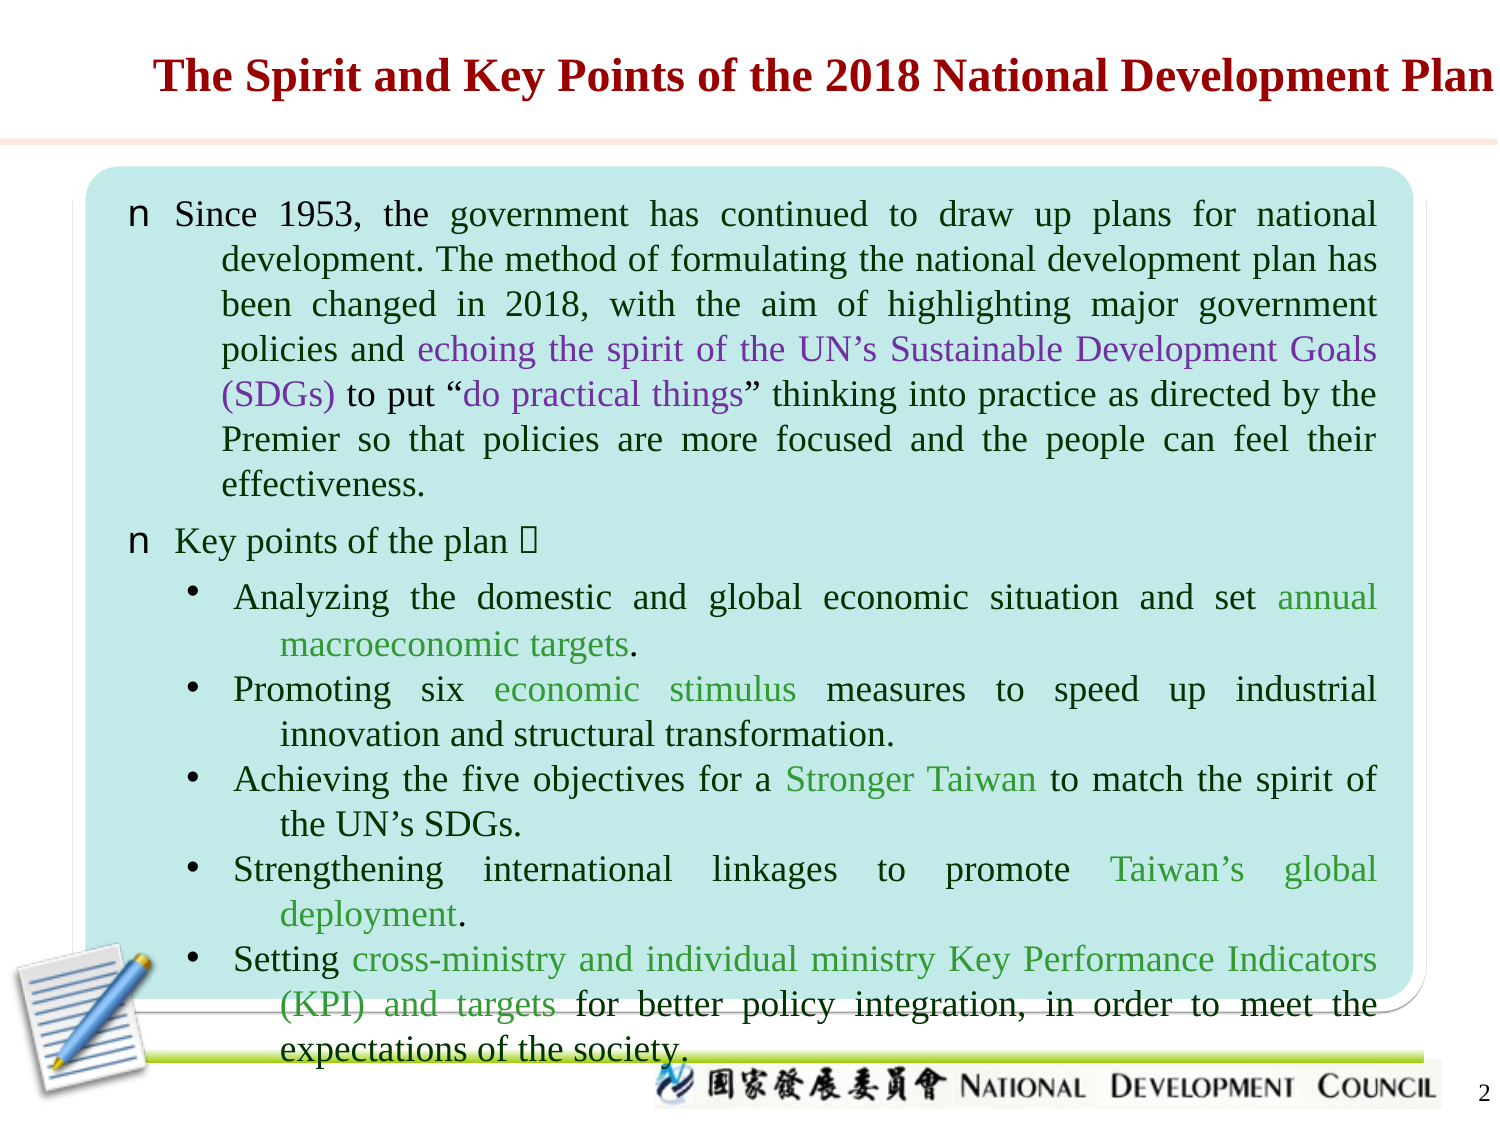

The Spirit and Key Points of the 2018 National Development Plan
Since 1953, the government has continued to draw up plans for national development. The method of formulating the national development plan has been changed in 2018, with the aim of highlighting major government policies and echoing the spirit of the UN’s Sustainable Development Goals (SDGs) to put “do practical things” thinking into practice as directed by the Premier so that policies are more focused and the people can feel their effectiveness.
Key points of the plan：
Analyzing the domestic and global economic situation and set annual macroeconomic targets.
Promoting six economic stimulus measures to speed up industrial innovation and structural transformation.
Achieving the five objectives for a Stronger Taiwan to match the spirit of the UN’s SDGs.
Strengthening international linkages to promote Taiwan’s global deployment.
Setting cross-ministry and individual ministry Key Performance Indicators (KPI) and targets for better policy integration, in order to meet the expectations of the society.